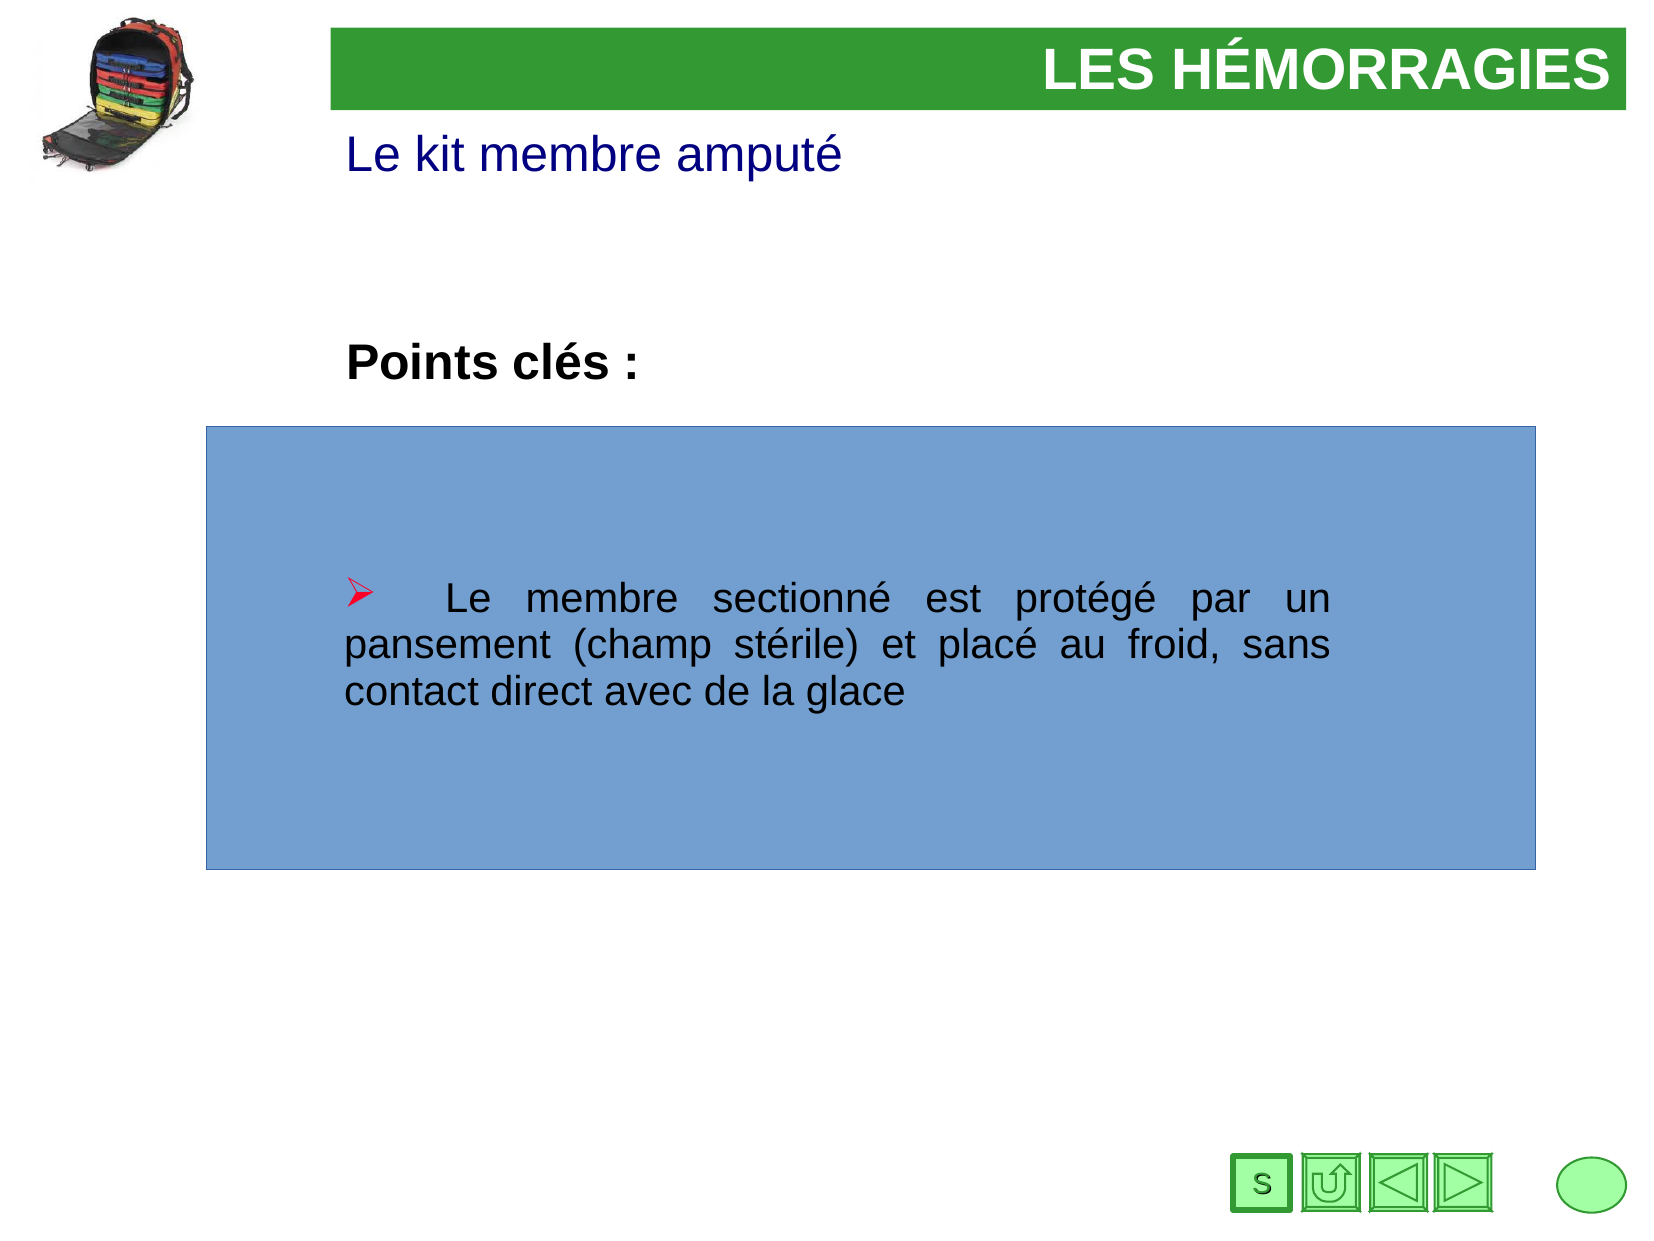

LES HÉMORRAGIES
Le kit membre amputé
Points clés :
 Le membre sectionné est protégé par un pansement (champ stérile) et placé au froid, sans contact direct avec de la glace